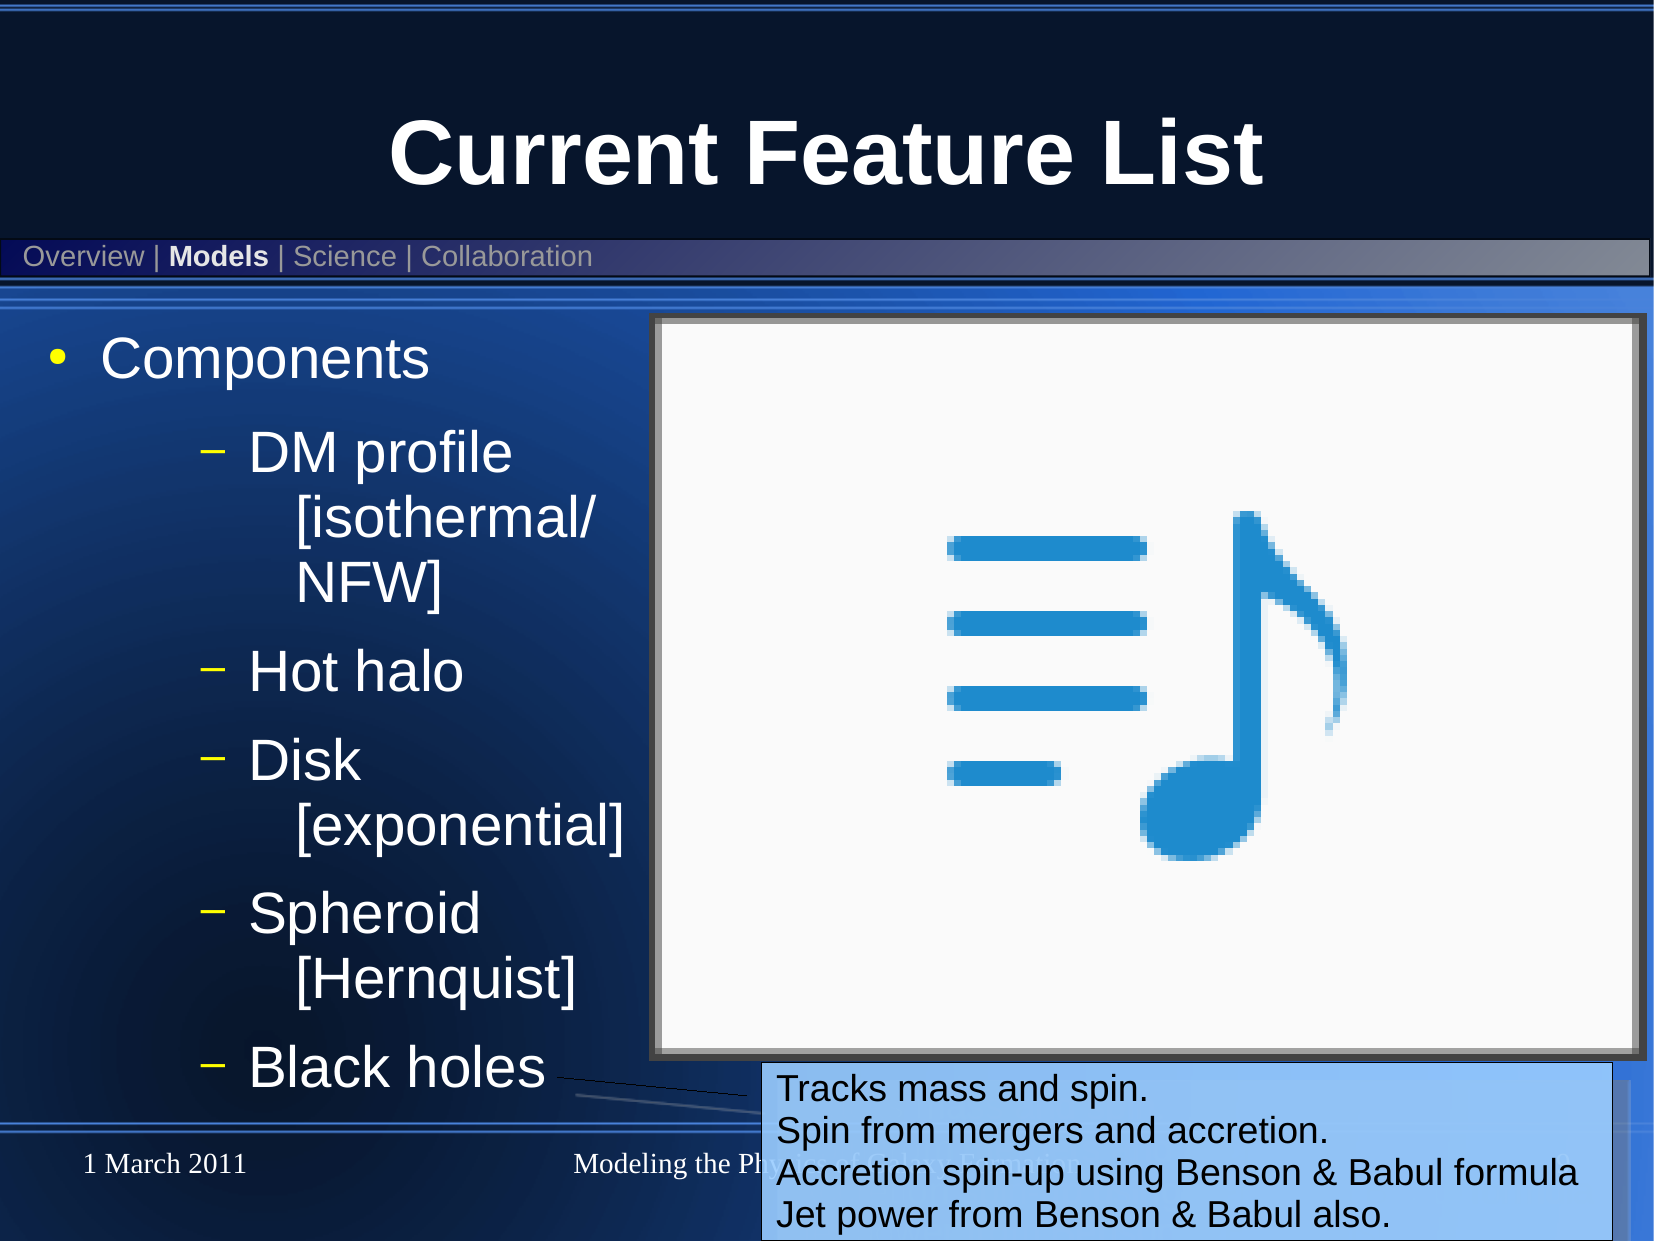

# Current Feature List
Overview | Models | Science | Collaboration
Components
DM profile [isothermal/NFW]
Hot halo
Disk [exponential]
Spheroid [Hernquist]
Black holes
Tracks mass and spin.
Spin from mergers and accretion.
Accretion spin-up using Benson & Babul formula
Jet power from Benson & Babul also.
1 March 2011
Modeling the Physics of Galaxy Formation
9